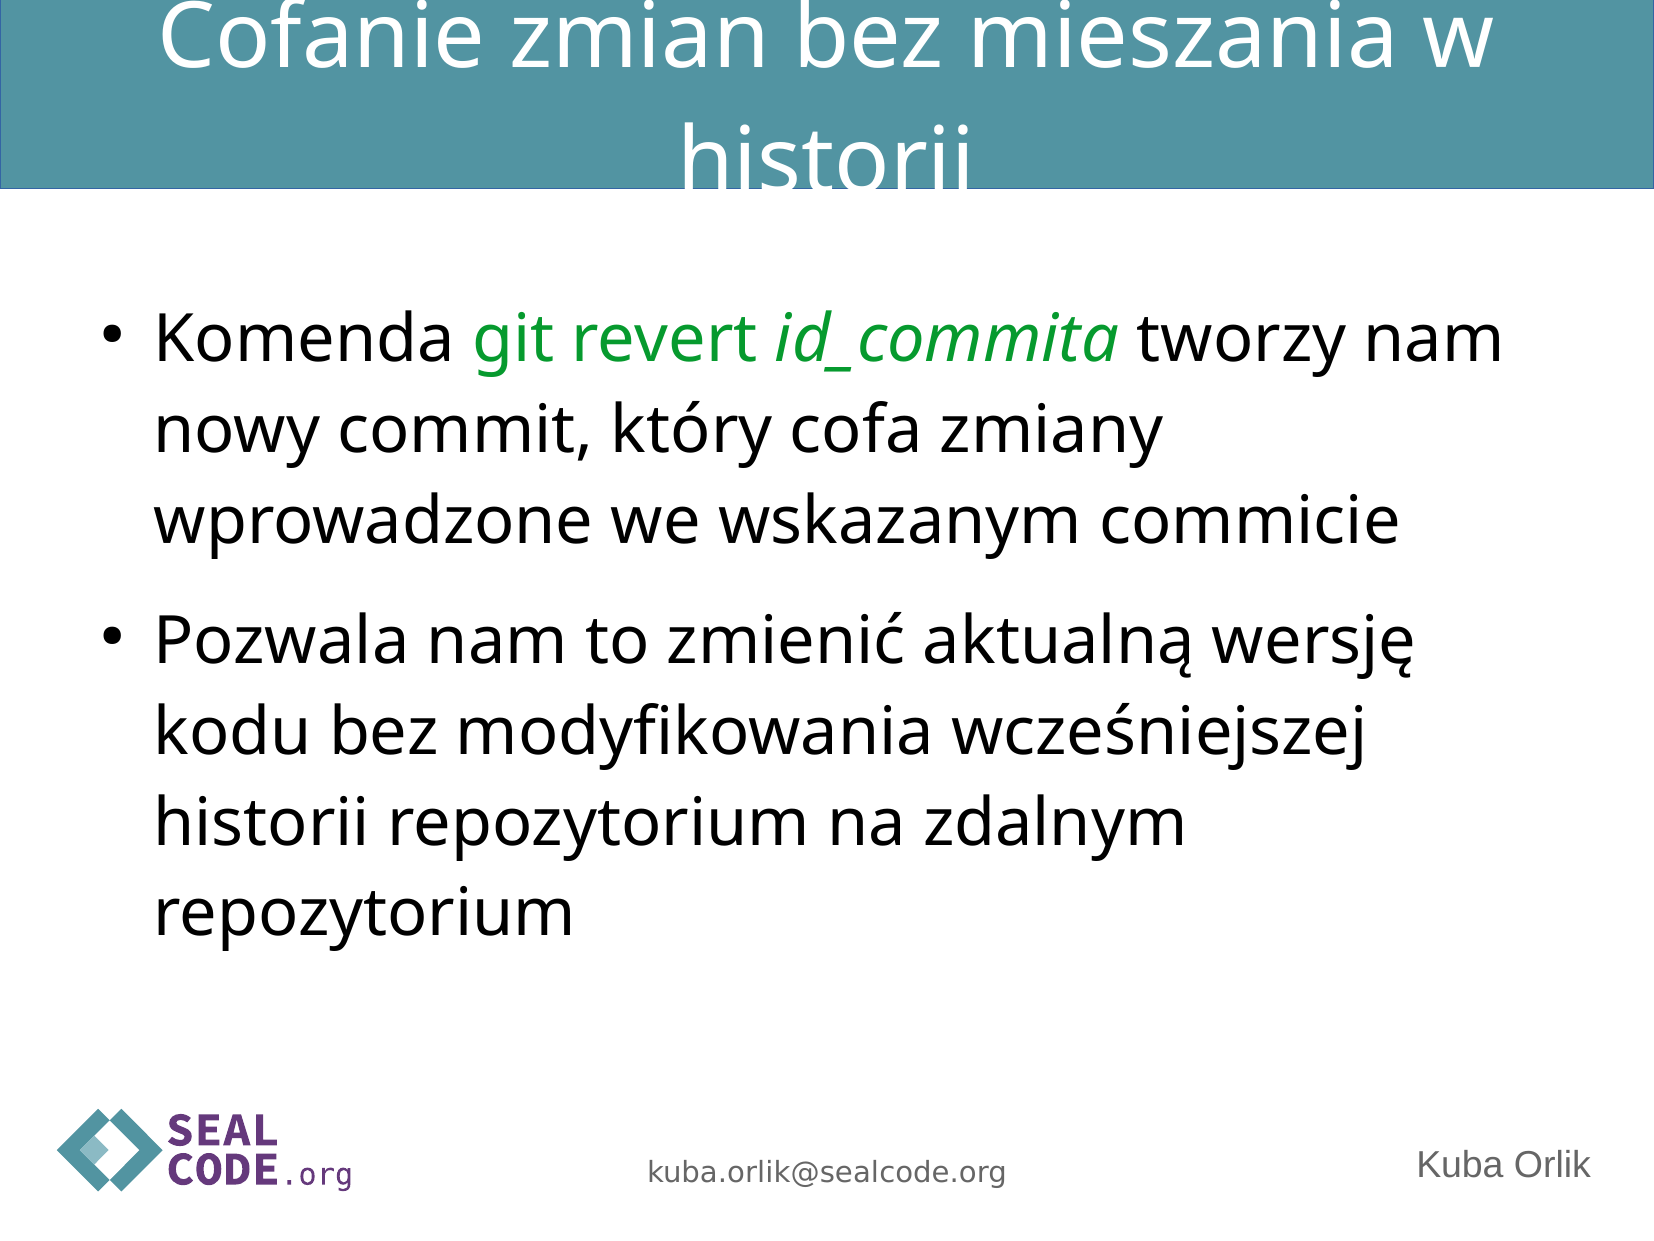

# Cofanie zmian bez mieszania w historii
Komenda git revert id_commita tworzy nam nowy commit, który cofa zmiany wprowadzone we wskazanym commicie
Pozwala nam to zmienić aktualną wersję kodu bez modyfikowania wcześniejszej historii repozytorium na zdalnym repozytorium